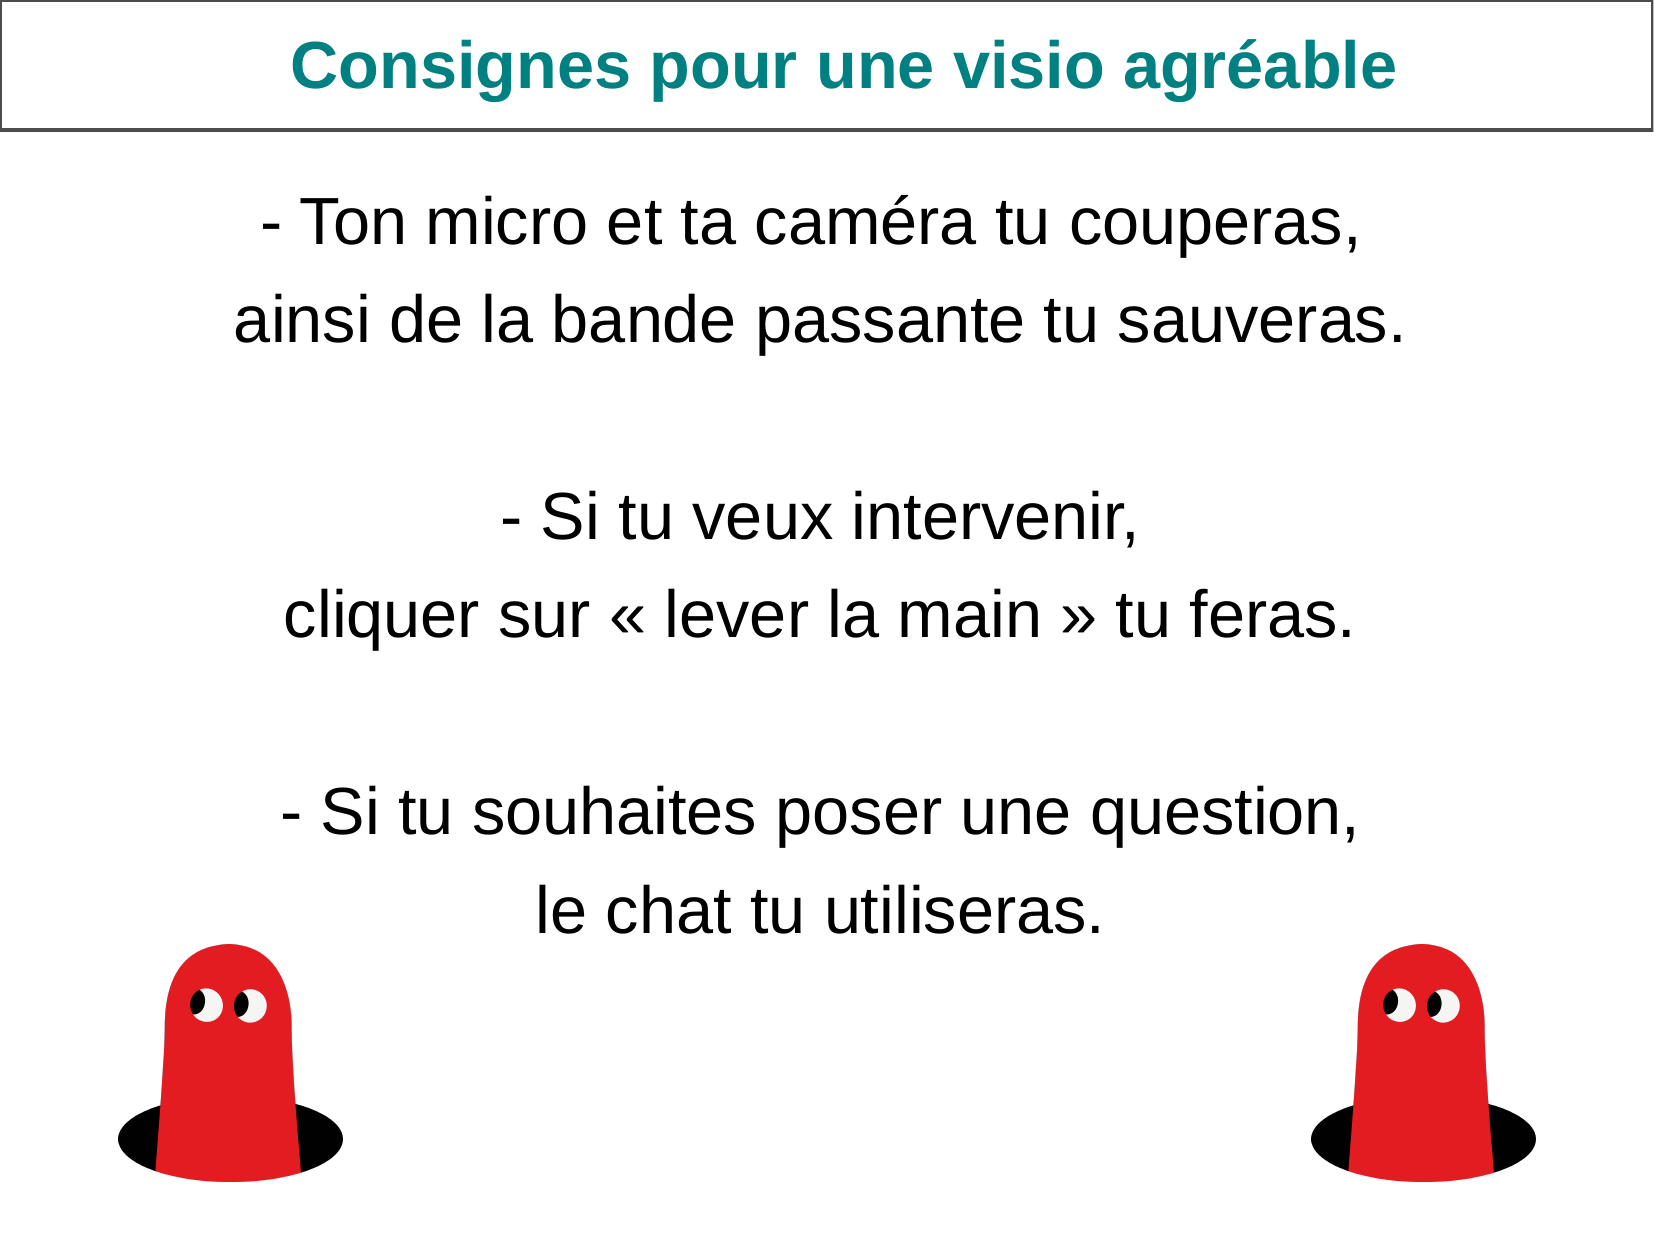

Consignes pour une visio agréable
# - Ton micro et ta caméra tu couperas,
ainsi de la bande passante tu sauveras.
- Si tu veux intervenir,
cliquer sur « lever la main » tu feras.
- Si tu souhaites poser une question,
le chat tu utiliseras.